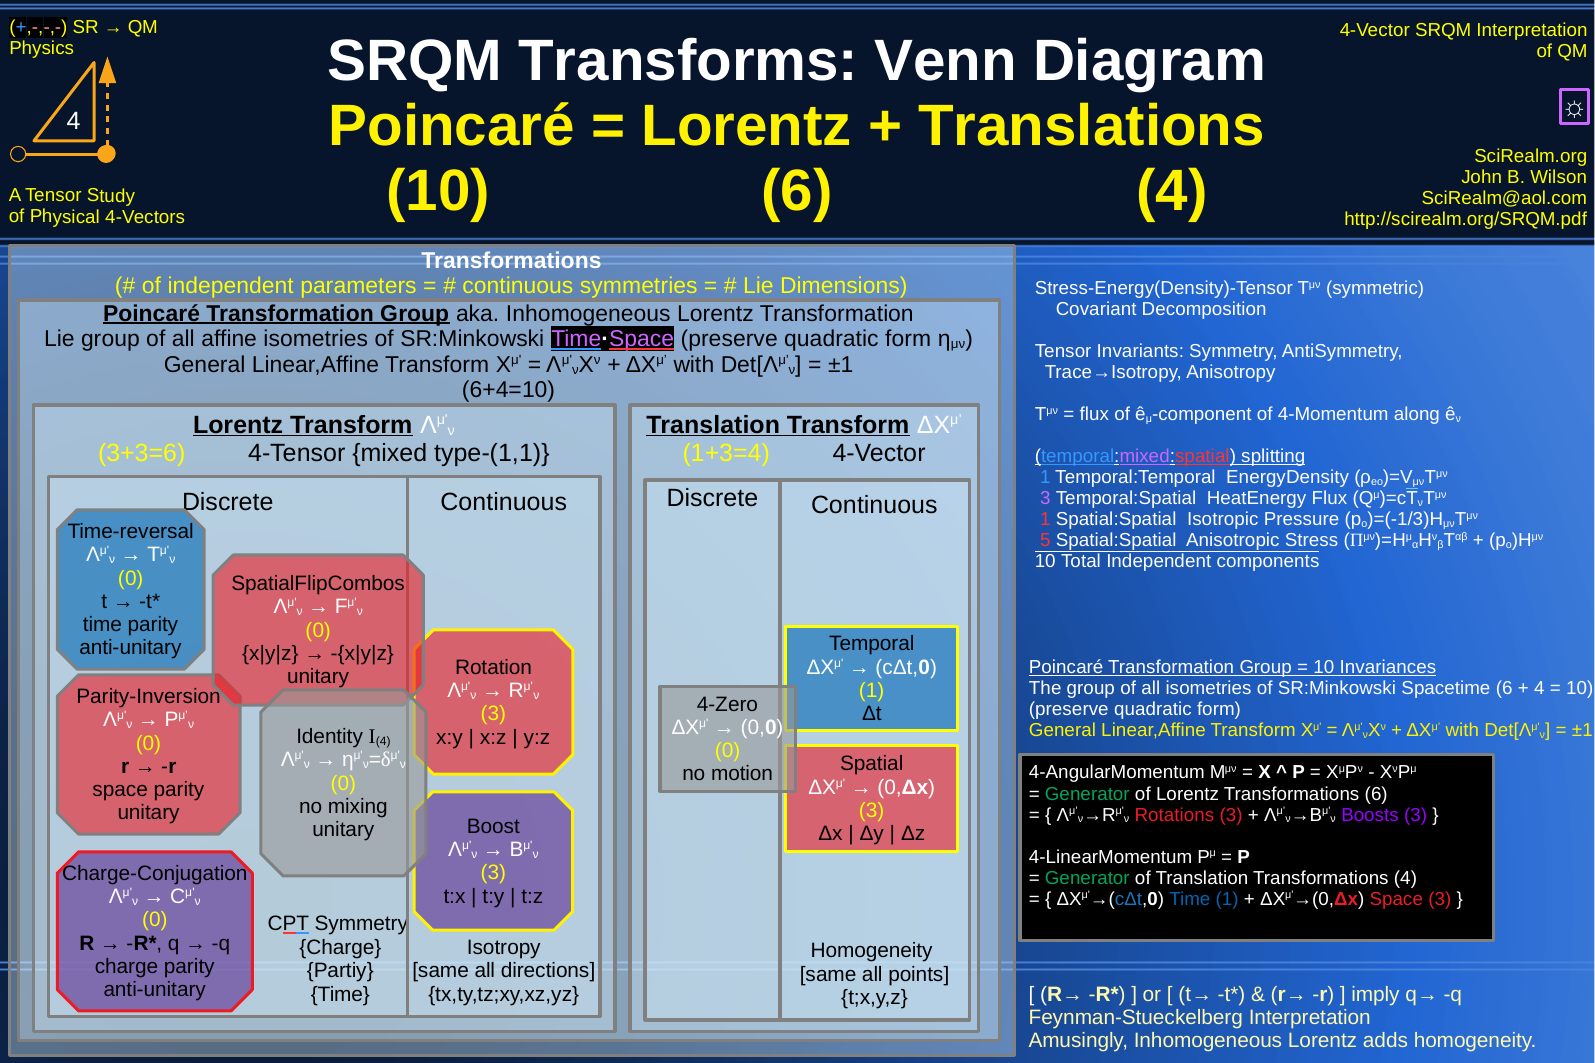

# SRQM Transforms: Venn Diagram Poincaré = Lorentz + Translations (10)				(6)					(4)
(+,-,-,-) SR → QM
Physics
A Tensor Study
of Physical 4-Vectors
4-Vector SRQM Interpretation
of QM
SciRealm.org
John B. Wilson
SciRealm@aol.com
http://scirealm.org/SRQM.pdf
4
☼
Transformations
(# of independent parameters = # continuous symmetries = # Lie Dimensions)
Stress-Energy(Density)-Tensor Tμν (symmetric)
 Covariant Decomposition
Tensor Invariants: Symmetry, AntiSymmetry,
 Trace→Isotropy, Anisotropy
Tμν = flux of êμ-component of 4-Momentum along êν
(temporal:mixed:spatial) splitting
 1 Temporal:Temporal EnergyDensity (ρeo)=VμνTμν
 3 Temporal:Spatial HeatEnergy Flux (Qμ)=cTνTμν
 1 Spatial:Spatial Isotropic Pressure (po)=(-1/3)HμνTμν
 5 Spatial:Spatial Anisotropic Stress (Πμν)=HμαHνβTαβ + (po)Hμν
10 Total Independent components
Poincaré Transformation Group aka. Inhomogeneous Lorentz Transformation
Lie group of all affine isometries of SR:Minkowski Time·Space (preserve quadratic form ημν)
General Linear,Affine Transform Xμ' = Λμ'νXν + ΔXμ’ with Det[Λμ'ν] = ±1
(6+4=10)
Lorentz Transform Λμ'ν
(3+3=6)	4-Tensor {mixed type-(1,1)}
Translation Transform ΔXμ’
(1+3=4)	4-Vector
Discrete
		 CPT Symmetry
			{Charge}
			{Partiy}
			{Time}
Continuous
Isotropy
[same all directions]
{tx,ty,tz;xy,xz,yz}
Discrete
Continuous
Homogeneity
[same all points]
{t;x,y,z}
Time-reversal
Λμ'ν → Tμ'ν
(0)
t → -t*
time parity
anti-unitary
SpatialFlipCombos
Λμ'ν → Fμ'ν
(0)
{x|y|z} → -{x|y|z}
unitary
Temporal
ΔXμ' → (cΔt,0)
(1)
Δt
Rotation
Λμ'ν → Rμ’ν
(3)
x:y | x:z | y:z
Poincaré Transformation Group = 10 Invariances
The group of all isometries of SR:Minkowski Spacetime (6 + 4 = 10)
(preserve quadratic form)
General Linear,Affine Transform Xμ' = Λμ'νXν + ΔXμ’ with Det[Λμ'ν] = ±1
4-AngularMomentum Mμν = X ^ P = XμPν - XνPμ
= Generator of Lorentz Transformations (6)
= { Λμ’ν→Rμ'ν Rotations (3) + Λμ’ν→Bμ'ν Boosts (3) }
4-LinearMomentum Pμ = P
= Generator of Translation Transformations (4)
= { ΔXμ'→(cΔt,0) Time (1) + ΔXμ'→(0,Δx) Space (3) }
Parity-Inversion
Λμ'ν → Pμ’ν
(0)
r → -r
space parity
unitary
4-Zero
ΔXμ' → (0,0)
(0)
no motion
Identity I(4)
Λμ'ν → ημ'ν=δμ'ν
(0)
no mixing
unitary
Spatial
ΔXμ' → (0,Δx)
(3)
Δx | Δy | Δz
Boost
Λμ'ν → Bμ'ν
(3)
t:x | t:y | t:z
Charge-Conjugation
Λμ'ν → Cμ'ν
(0)
R → -R*, q → -q
charge parity
anti-unitary
[ (R→ -R*) ] or [ (t→ -t*) & (r→ -r) ] imply q→ -q
Feynman-Stueckelberg Interpretation
Amusingly, Inhomogeneous Lorentz adds homogeneity.